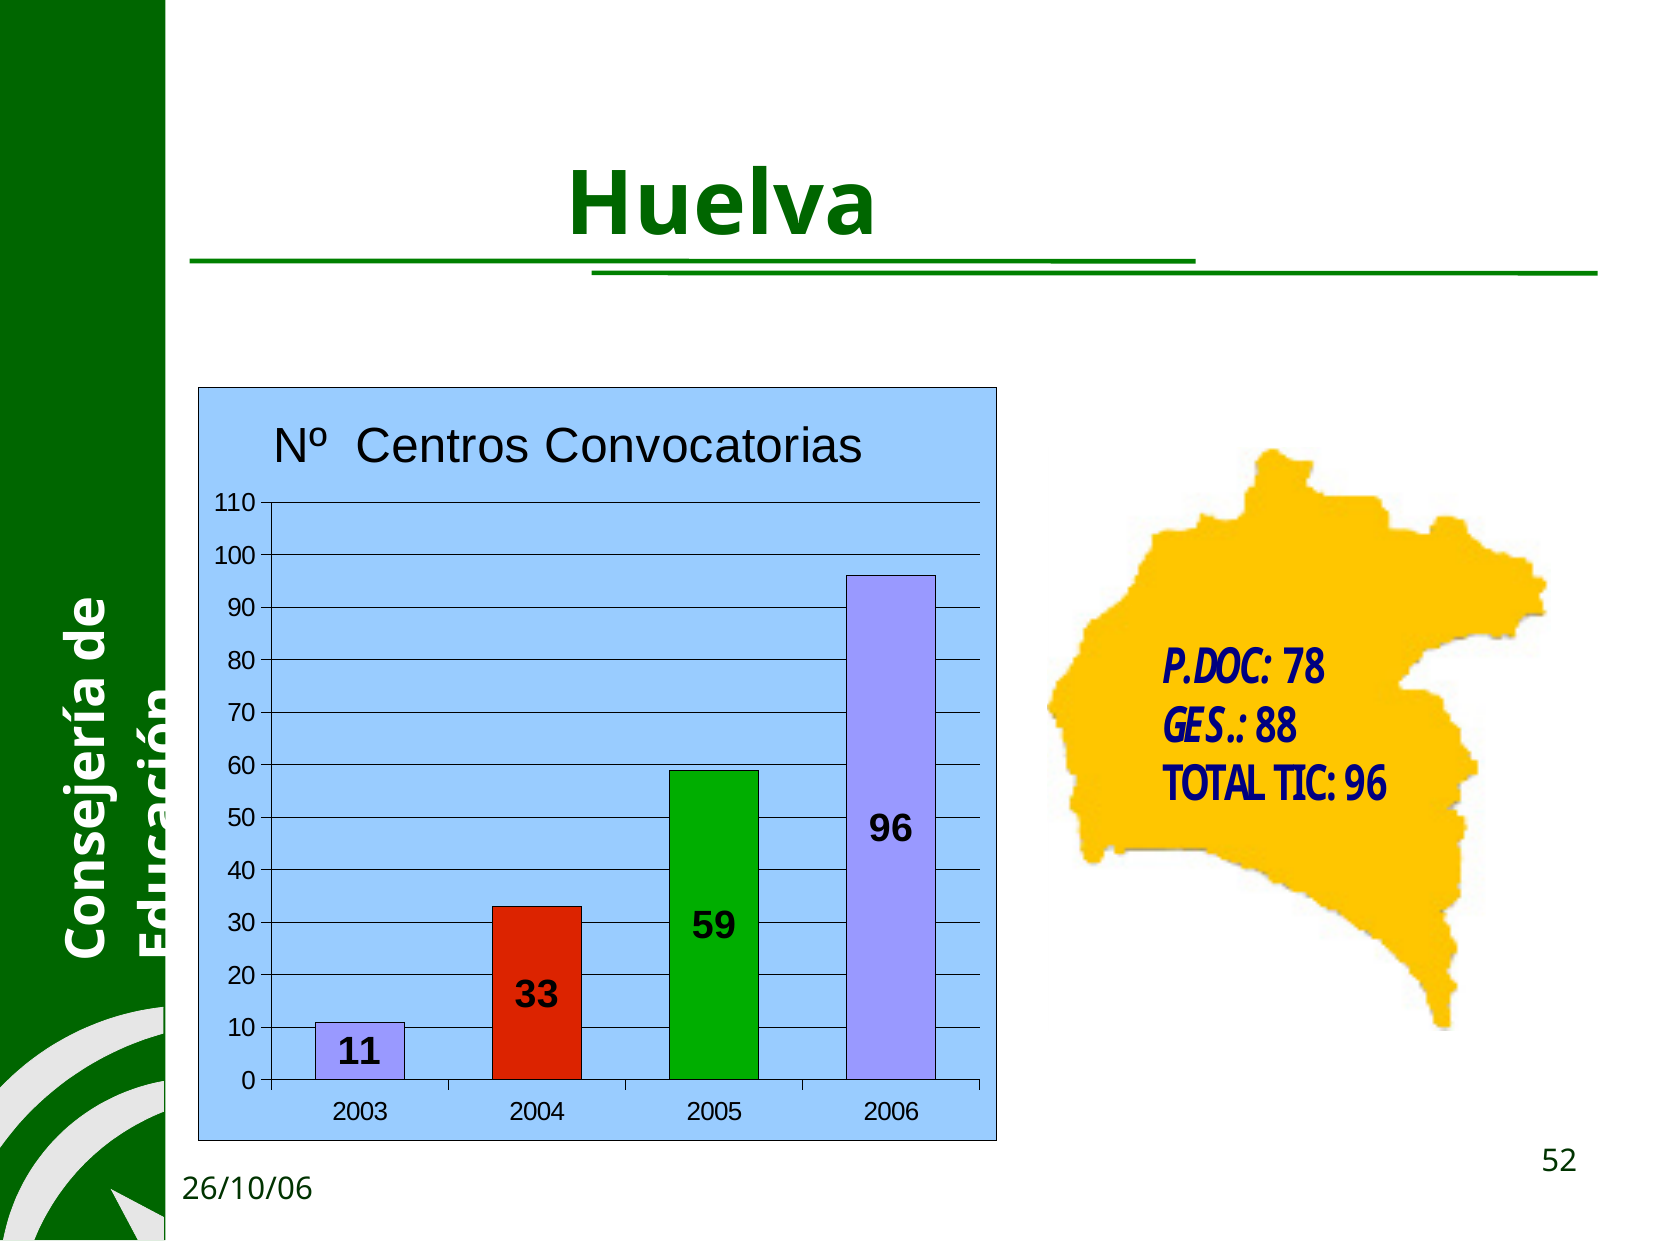

# Huelva
### Chart: Nº Centros Convocatorias
| Category | Columna 1 | | |
|---|---|---|---|
| 2003 | 11.0 | None | None |
| 2004 | 33.0 | None | None |
| 2005 | 59.0 | None | None |
| 2006 | 96.0 | None | None |
52